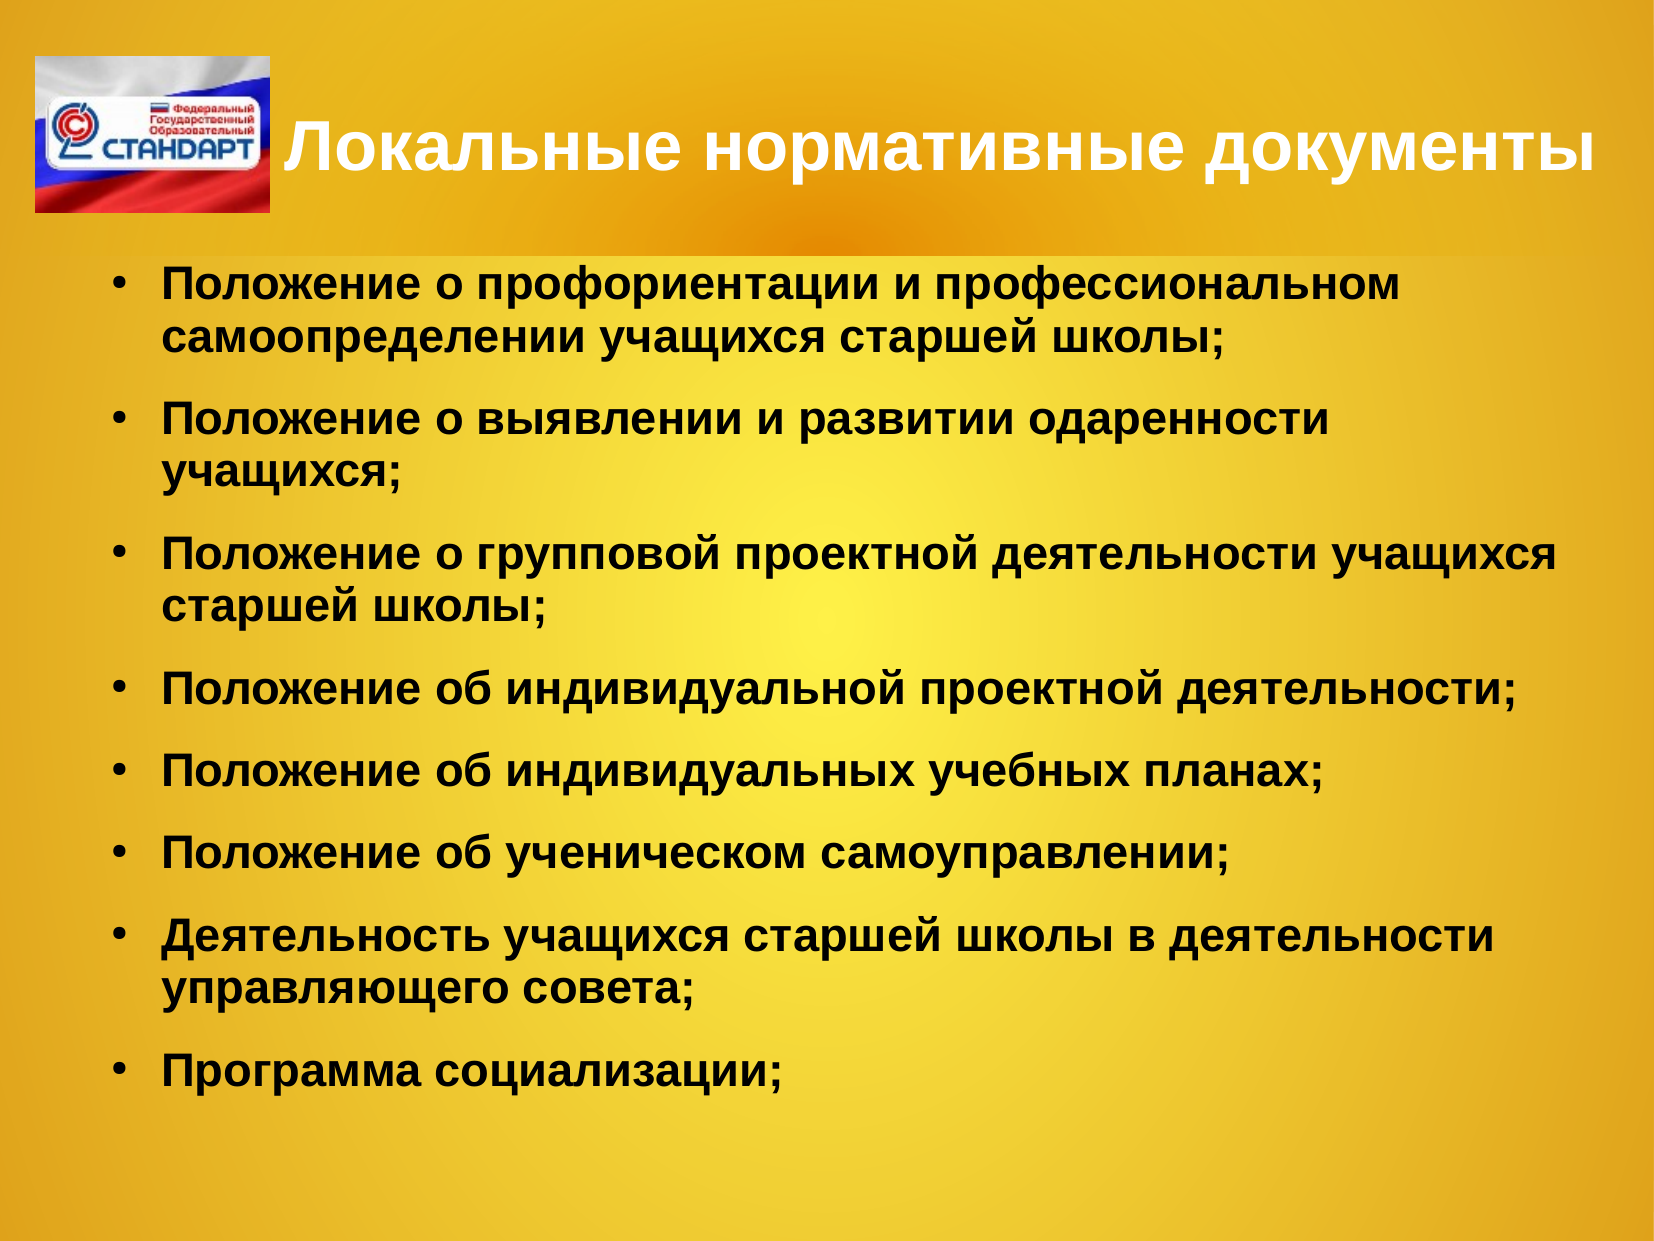

# Локальные нормативные документы
Положение о профориентации и профессиональном самоопределении учащихся старшей школы;
Положение о выявлении и развитии одаренности учащихся;
Положение о групповой проектной деятельности учащихся старшей школы;
Положение об индивидуальной проектной деятельности;
Положение об индивидуальных учебных планах;
Положение об ученическом самоуправлении;
Деятельность учащихся старшей школы в деятельности управляющего совета;
Программа социализации;